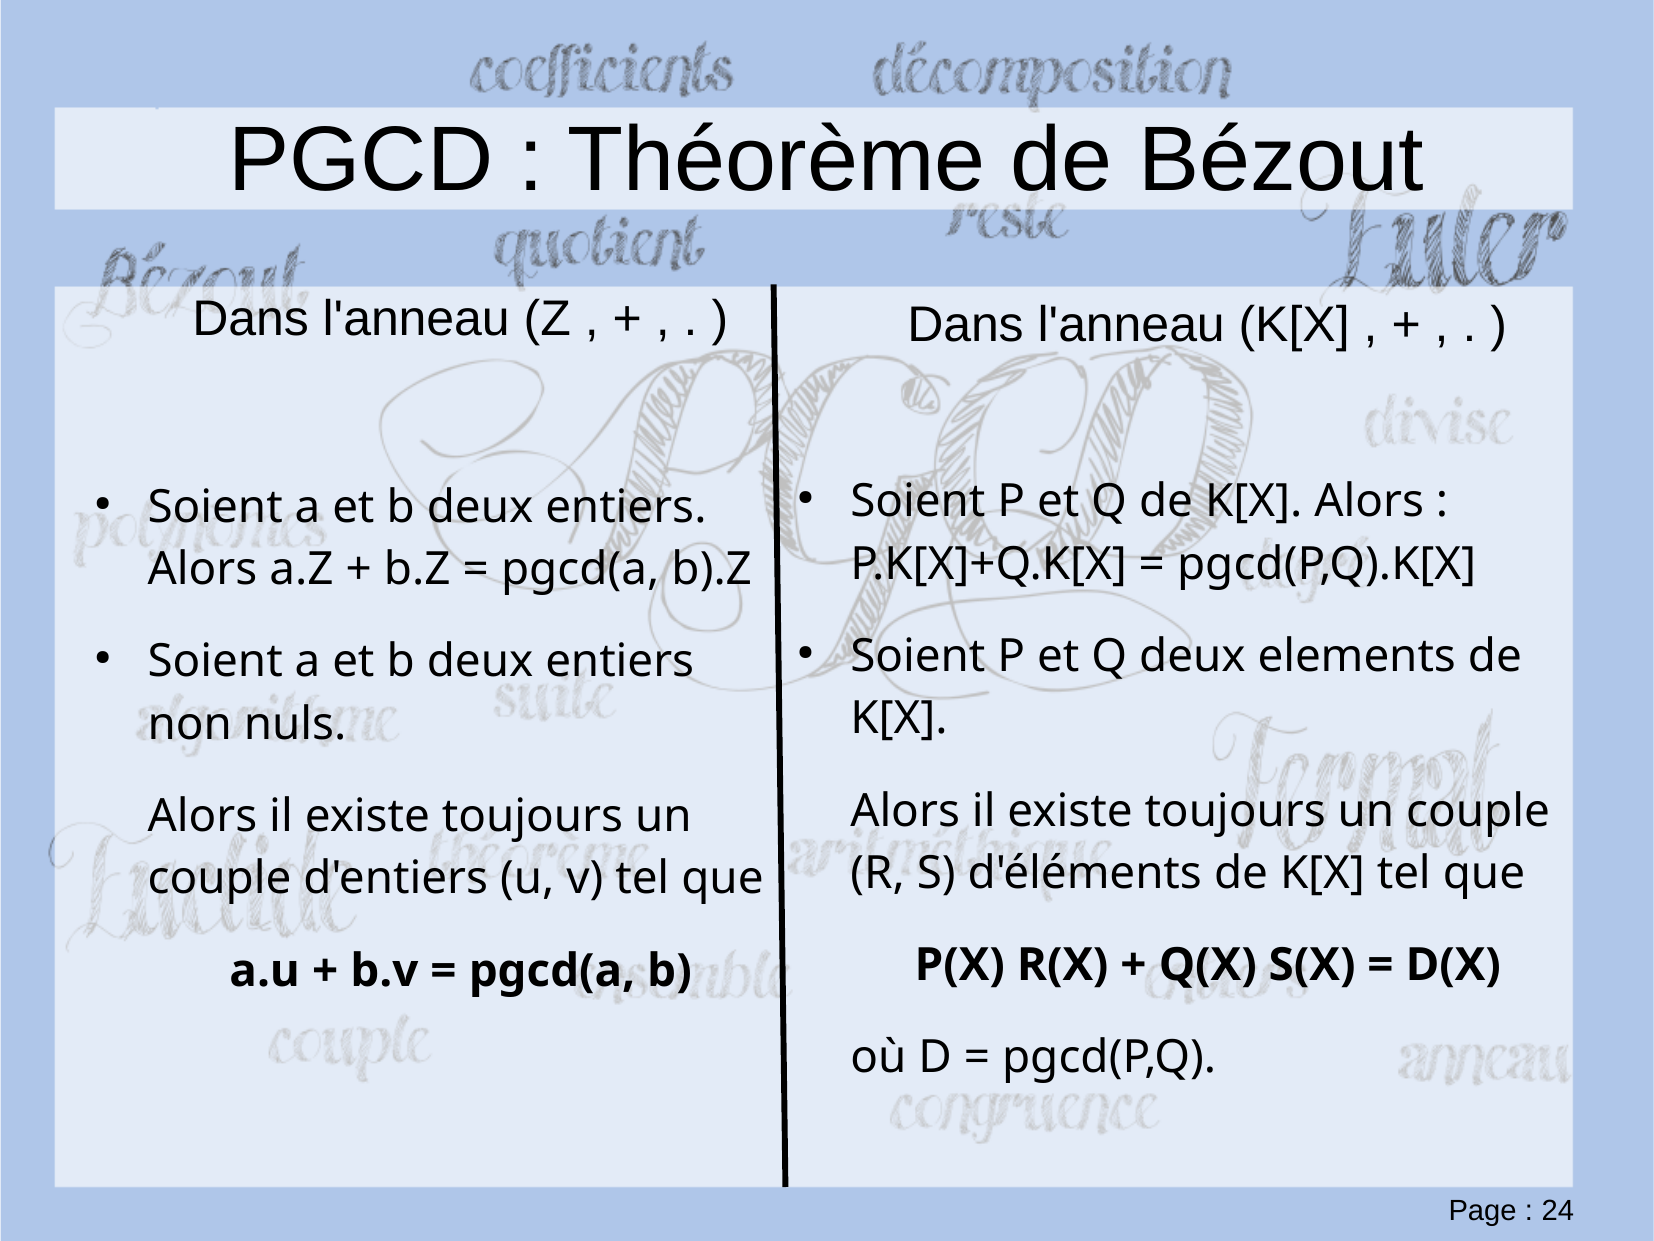

# PGCD : Théorème de Bézout
Dans l'anneau (Z , + , . )
Soient a et b deux entiers. Alors a.Z + b.Z = pgcd(a, b).Z
Soient a et b deux entiers non nuls.
Alors il existe toujours un couple d'entiers (u, v) tel que
a.u + b.v = pgcd(a, b)
Dans l'anneau (K[X] , + , . )
Soient P et Q de K[X]. Alors : P.K[X]+Q.K[X] = pgcd(P,Q).K[X]
Soient P et Q deux elements de K[X].
Alors il existe toujours un couple (R, S) d'éléments de K[X] tel que
P(X) R(X) + Q(X) S(X) = D(X)
où D = pgcd(P,Q).